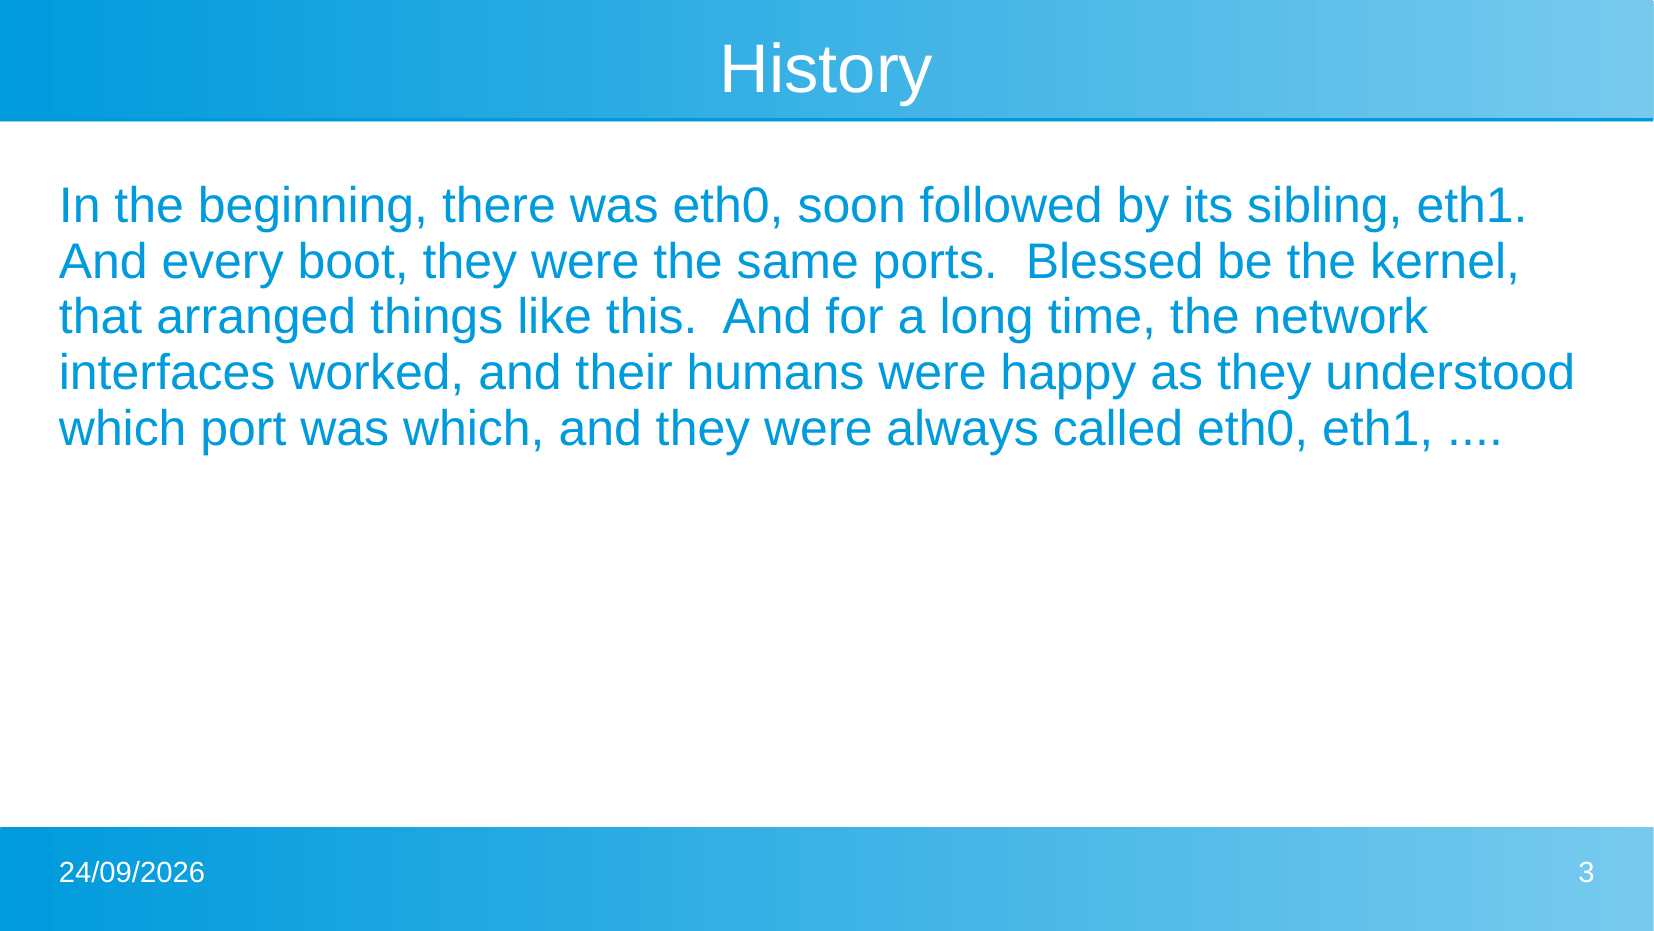

# History
In the beginning, there was eth0, soon followed by its sibling, eth1. And every boot, they were the same ports. Blessed be the kernel, that arranged things like this. And for a long time, the network interfaces worked, and their humans were happy as they understood which port was which, and they were always called eth0, eth1, ....
3